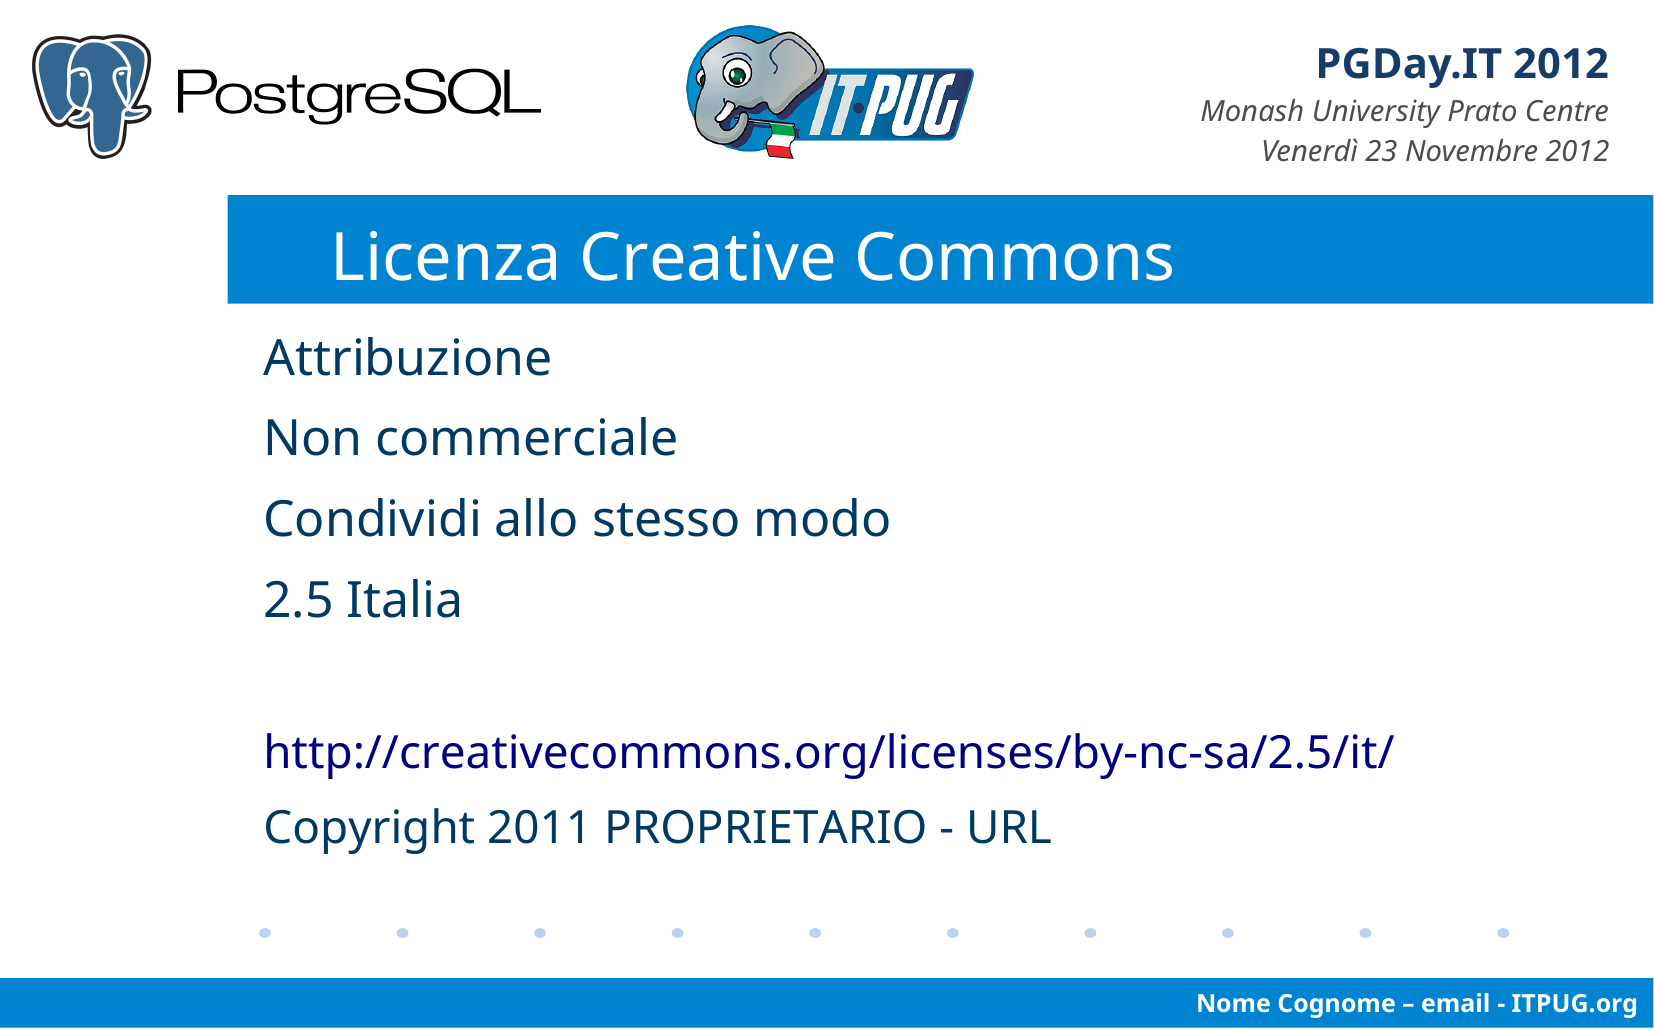

# Licenza Creative Commons
Attribuzione
Non commerciale
Condividi allo stesso modo
2.5 Italia
http://creativecommons.org/licenses/by-nc-sa/2.5/it/
Copyright 2011 PROPRIETARIO - URL